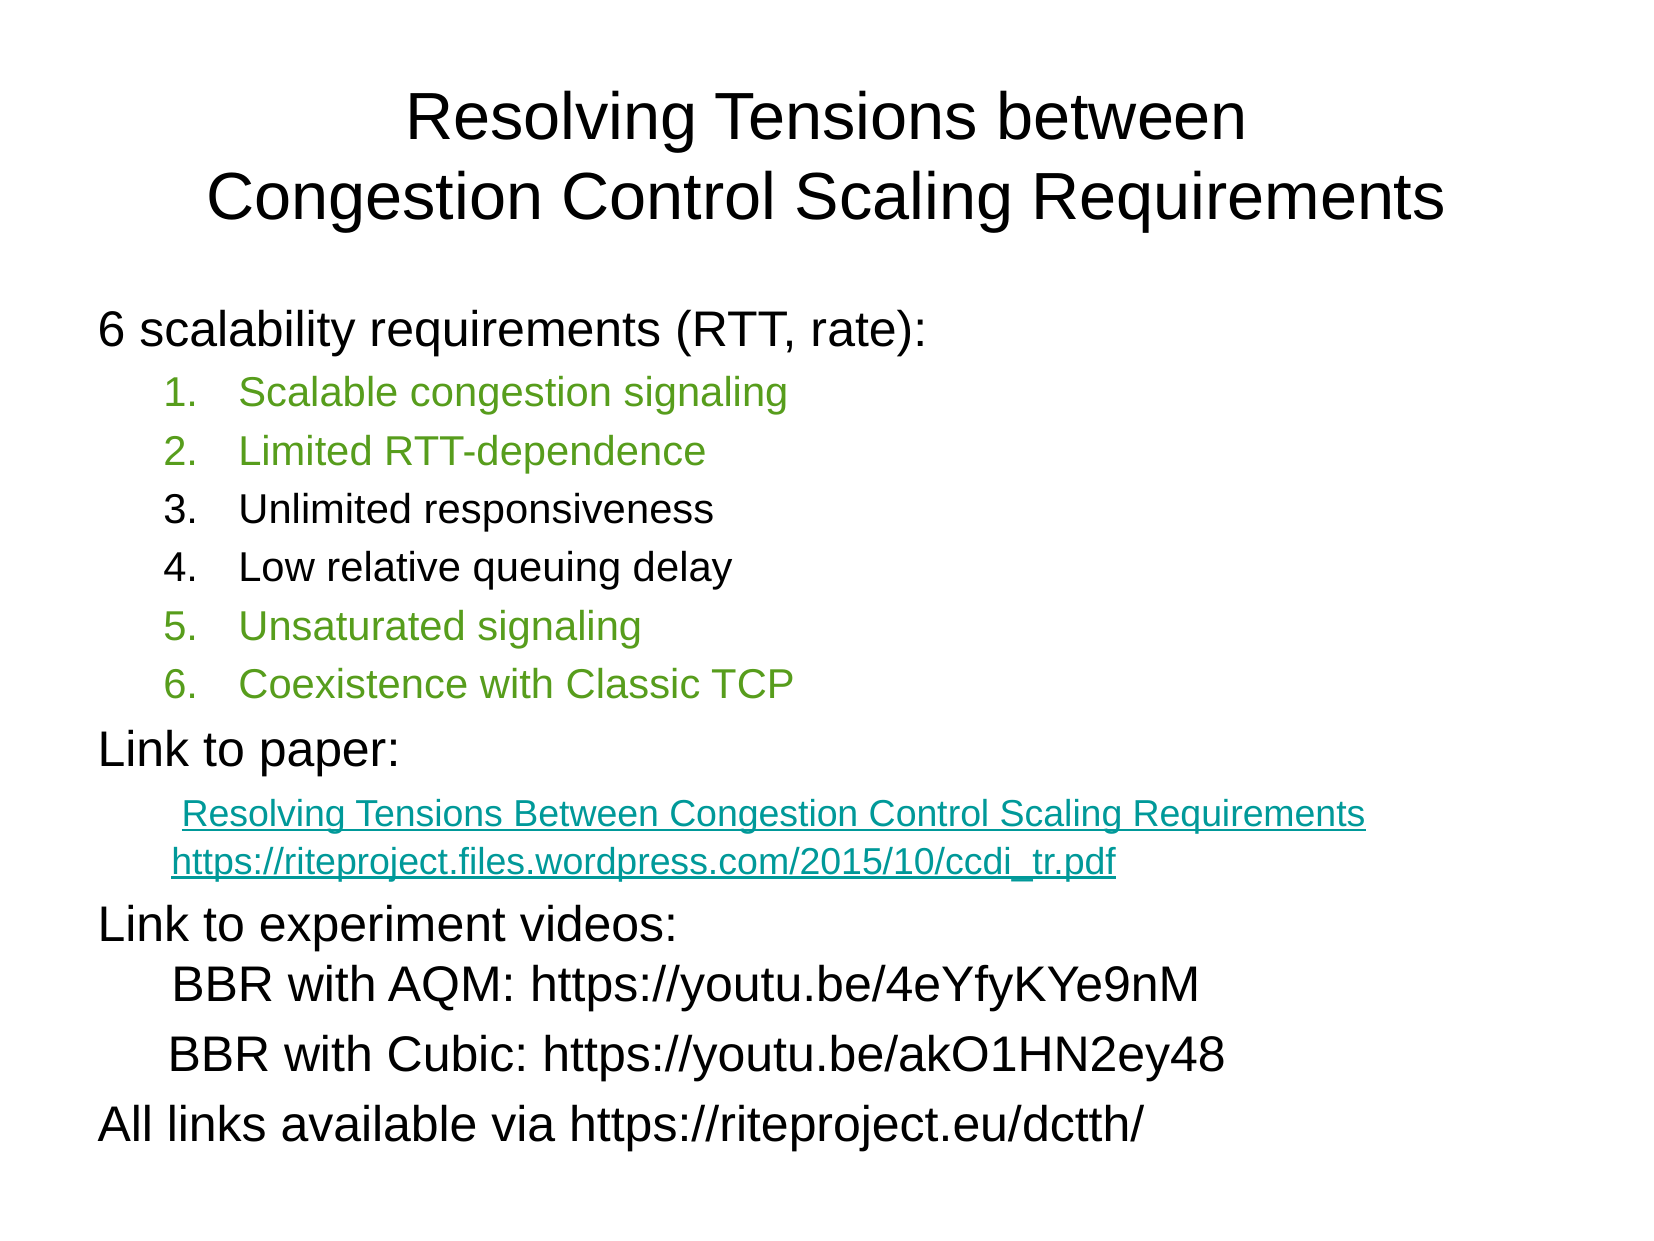

# Resolving Tensions between Congestion Control Scaling Requirements
6 scalability requirements (RTT, rate):
Scalable congestion signaling
Limited RTT-dependence
Unlimited responsiveness
Low relative queuing delay
Unsaturated signaling
Coexistence with Classic TCP
Link to paper:
 Resolving Tensions Between Congestion Control Scaling Requirements
	https://riteproject.files.wordpress.com/2015/10/ccdi_tr.pdf
Link to experiment videos:
	BBR with AQM: https://youtu.be/4eYfyKYe9nM
 BBR with Cubic: https://youtu.be/akO1HN2ey48
All links available via https://riteproject.eu/dctth/